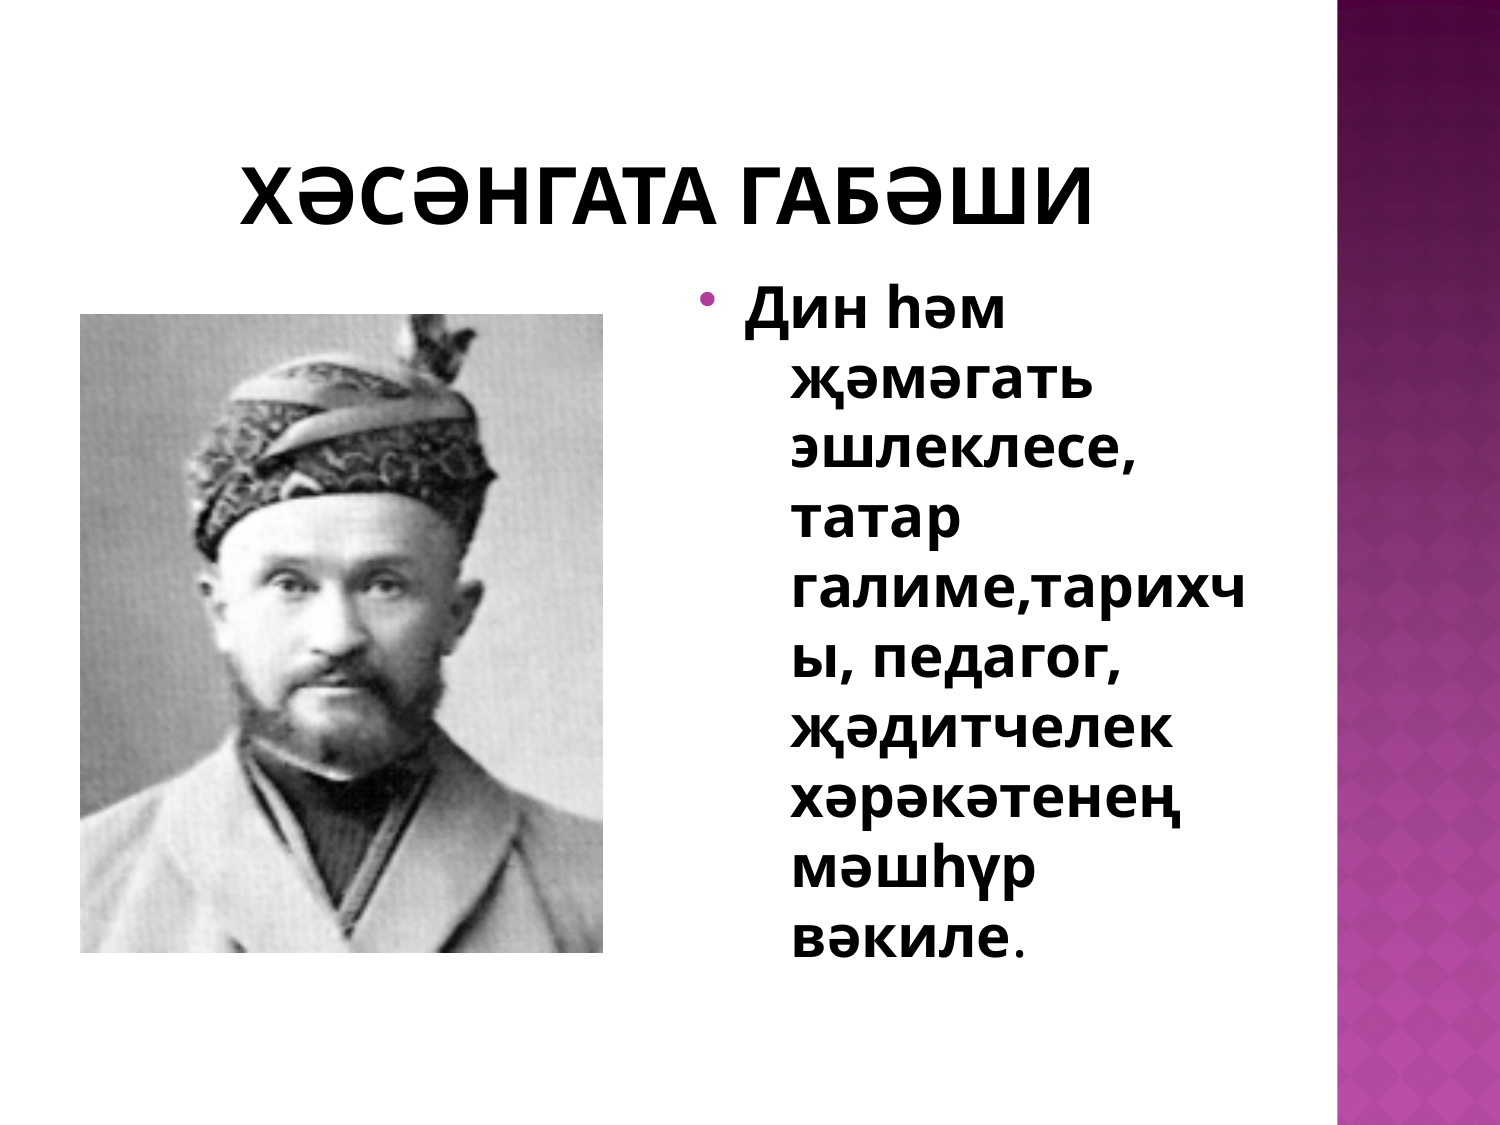

# Хәсәнгата Габәши
Дин һәм җәмәгать эшлеклесе, татар галиме,тарихчы, педагог, җәдитчелек хәрәкәтенең мәшһүр вәкиле.